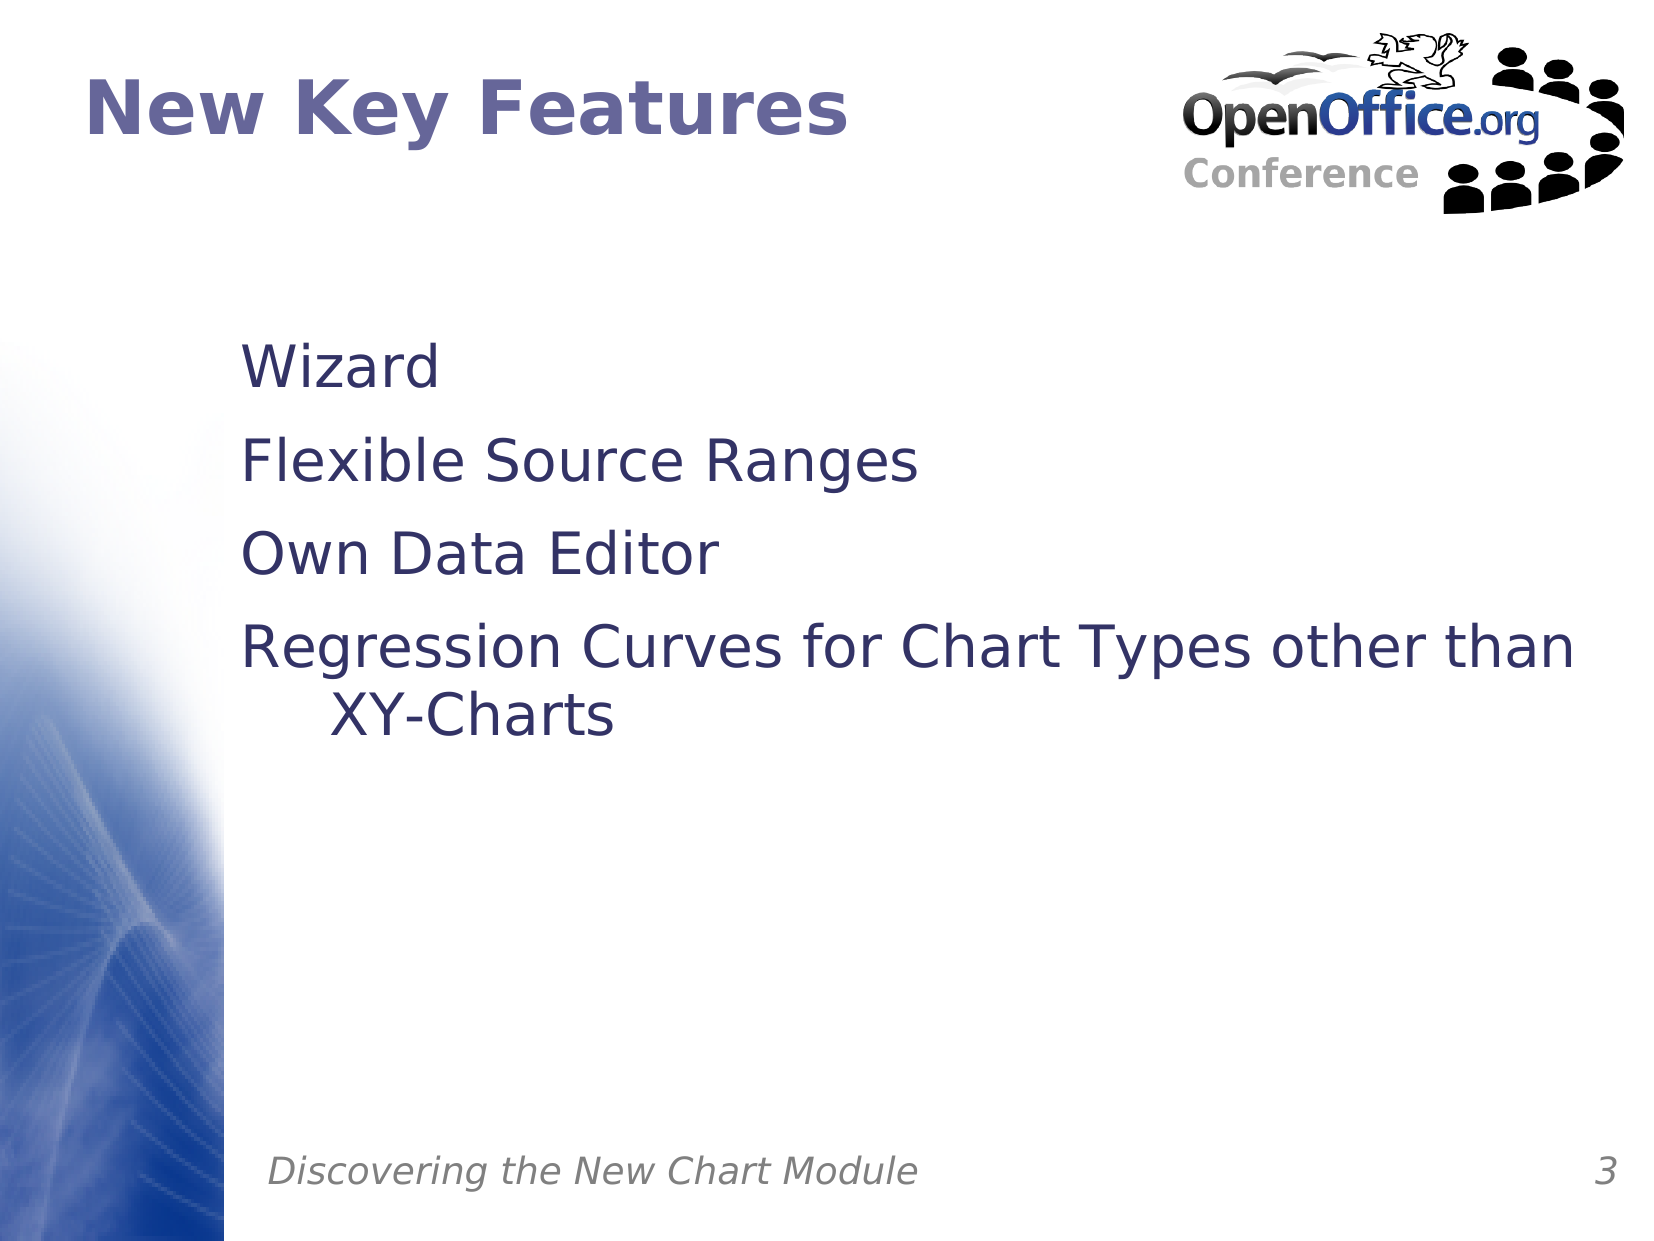

# New Key Features
Wizard
Flexible Source Ranges
Own Data Editor
Regression Curves for Chart Types other than XY-Charts